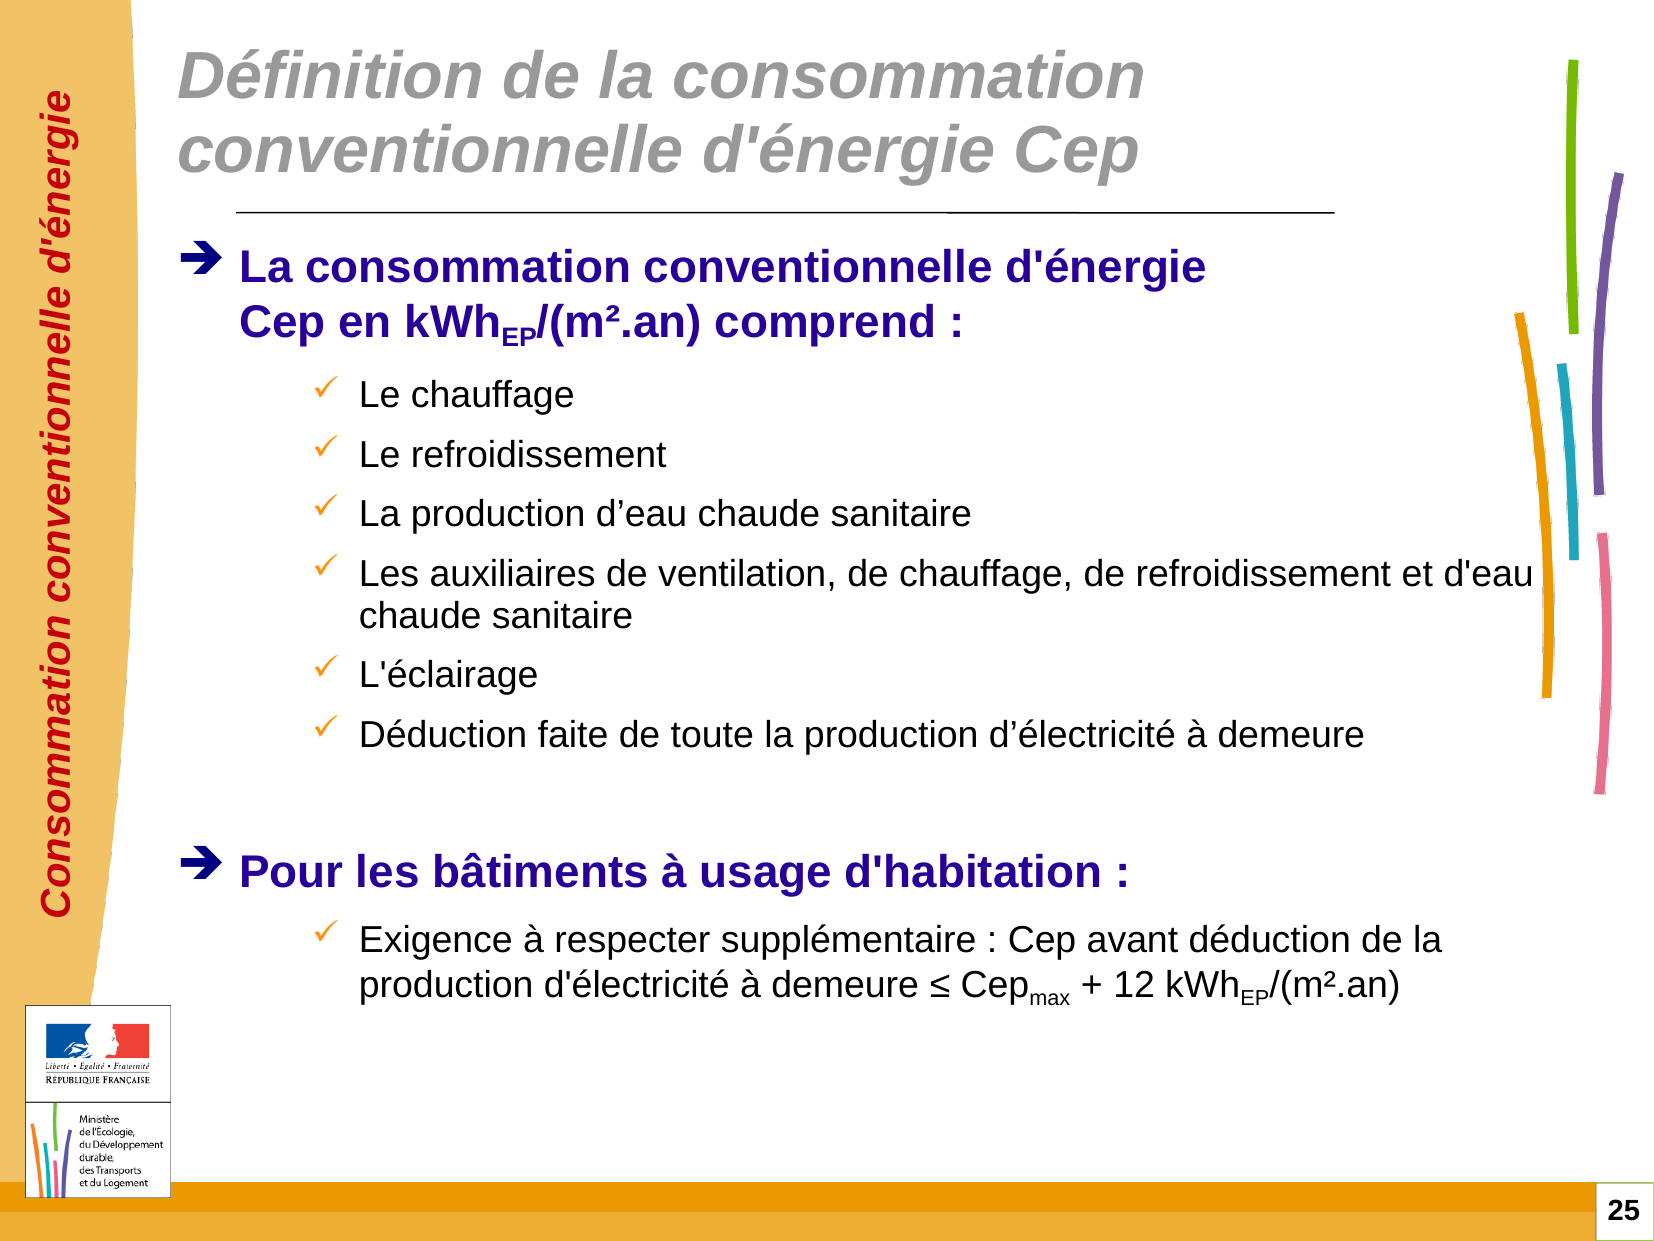

Définition de la consommation conventionnelle d'énergie Cep
# La consommation conventionnelle d'énergie Cep en kWhEP/(m².an) comprend :
Le chauffage
Le refroidissement
La production d’eau chaude sanitaire
Les auxiliaires de ventilation, de chauffage, de refroidissement et d'eau chaude sanitaire
L'éclairage
Déduction faite de toute la production d’électricité à demeure
Pour les bâtiments à usage d'habitation :
Exigence à respecter supplémentaire : Cep avant déduction de la production d'électricité à demeure ≤ Cepmax + 12 kWhEP/(m².an)
Consommation conventionnelle d'énergie
25